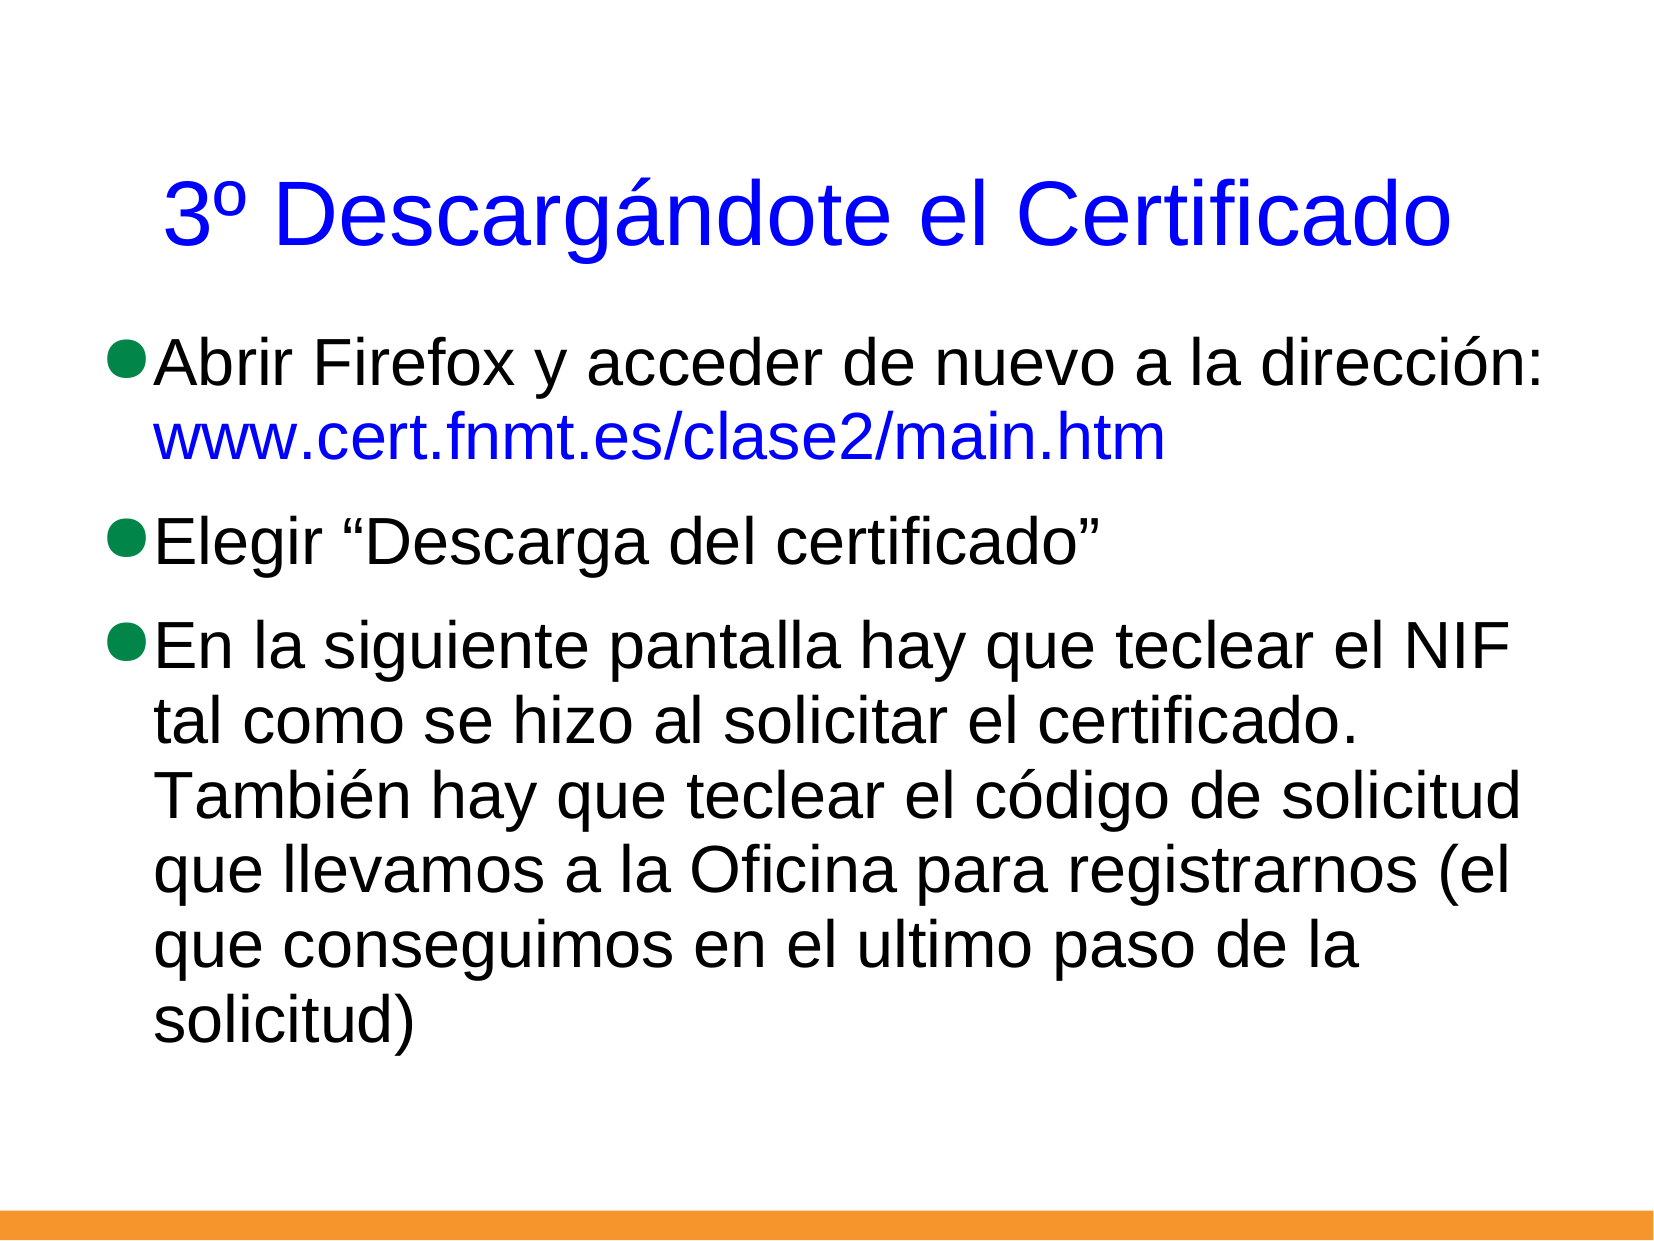

# 3º Descargándote el Certificado
Abrir Firefox y acceder de nuevo a la dirección: www.cert.fnmt.es/clase2/main.htm
Elegir “Descarga del certificado”
En la siguiente pantalla hay que teclear el NIF tal como se hizo al solicitar el certificado. También hay que teclear el código de solicitud que llevamos a la Oficina para registrarnos (el que conseguimos en el ultimo paso de la solicitud)